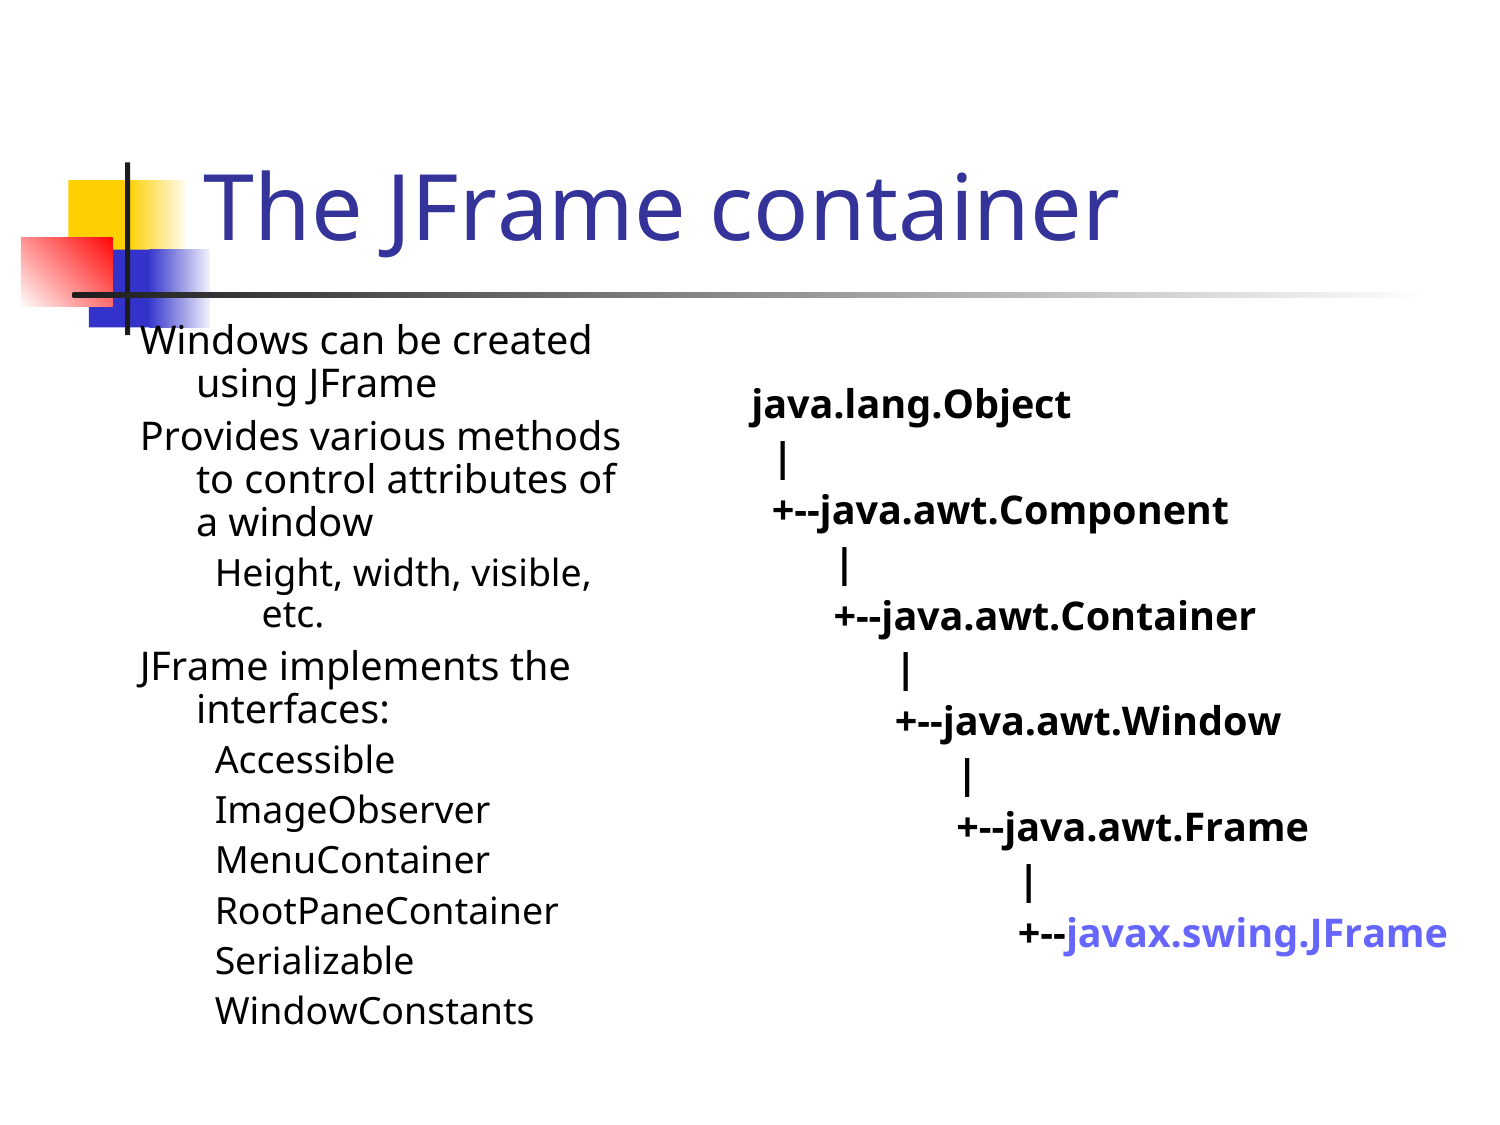

# The JFrame container
Windows can be created using JFrame
Provides various methods to control attributes of a window
Height, width, visible, etc.
JFrame implements the interfaces:
Accessible
ImageObserver
MenuContainer
RootPaneContainer
Serializable
WindowConstants
java.lang.Object
 |
 +--java.awt.Component
 |
 +--java.awt.Container
 |
 +--java.awt.Window
 |
 +--java.awt.Frame
 |
 +--javax.swing.JFrame